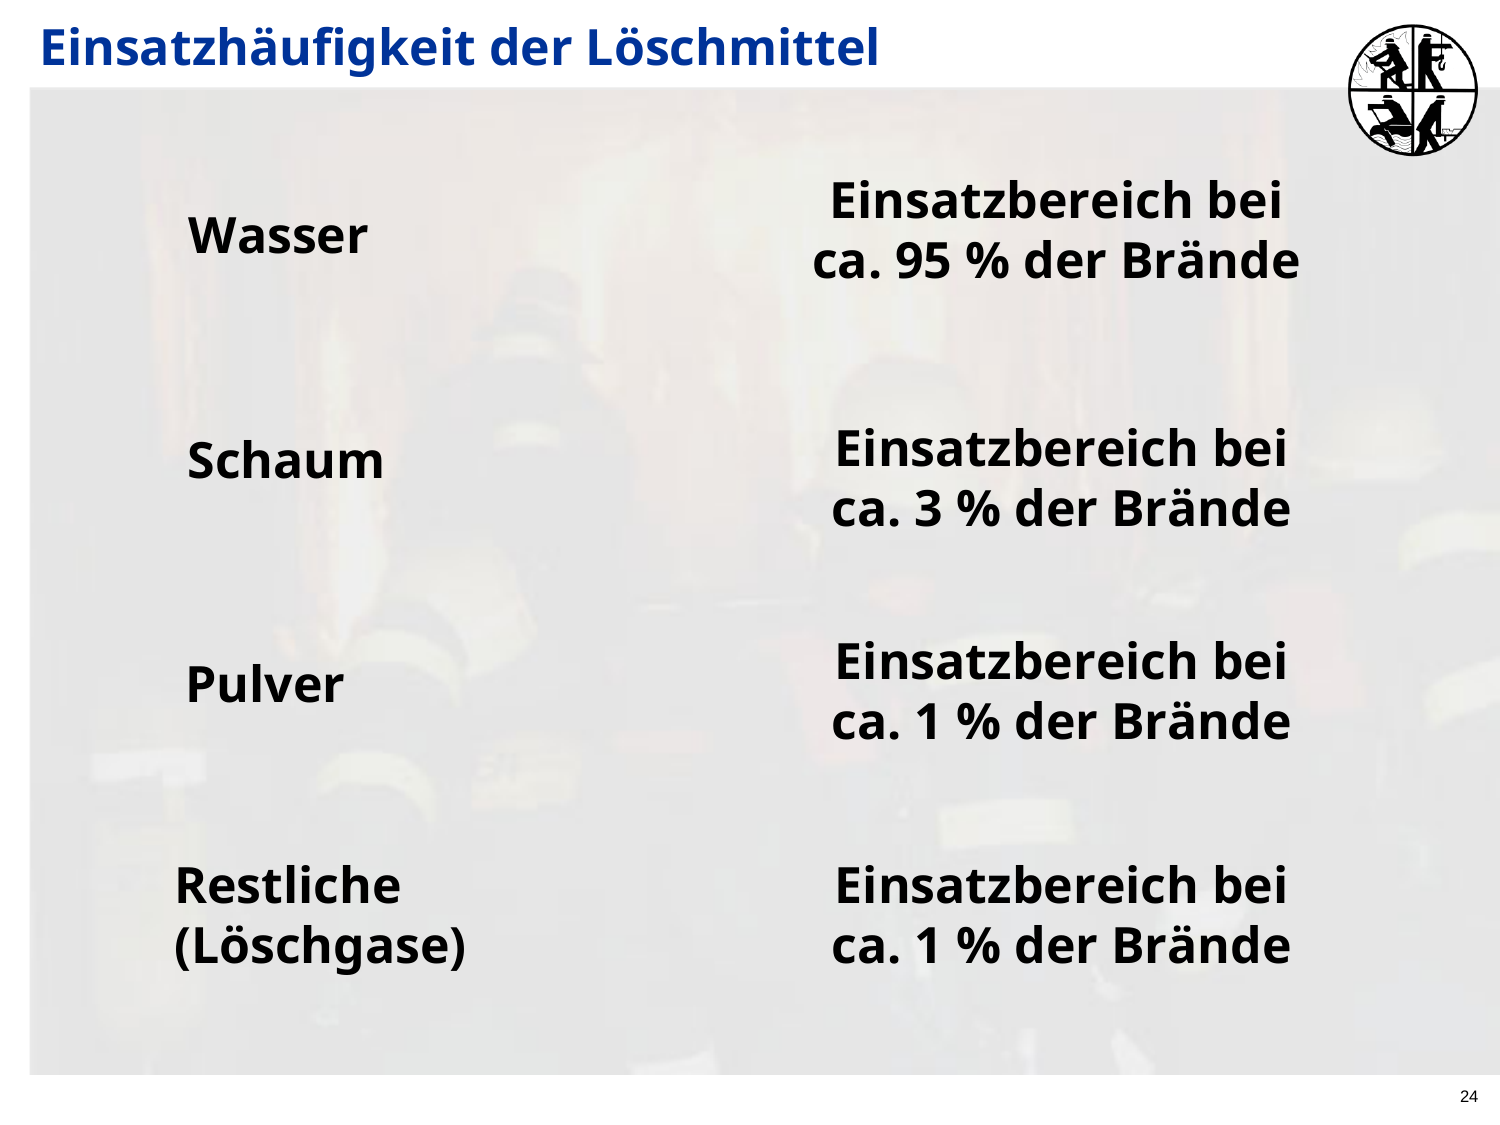

# Einsatzhäufigkeit der Löschmittel
Einsatzbereich bei
ca. 95 % der Brände
Wasser
Einsatzbereich bei
ca. 3 % der Brände
Schaum
Einsatzbereich bei
ca. 1 % der Brände
Pulver
Restliche
(Löschgase)
Einsatzbereich bei
ca. 1 % der Brände